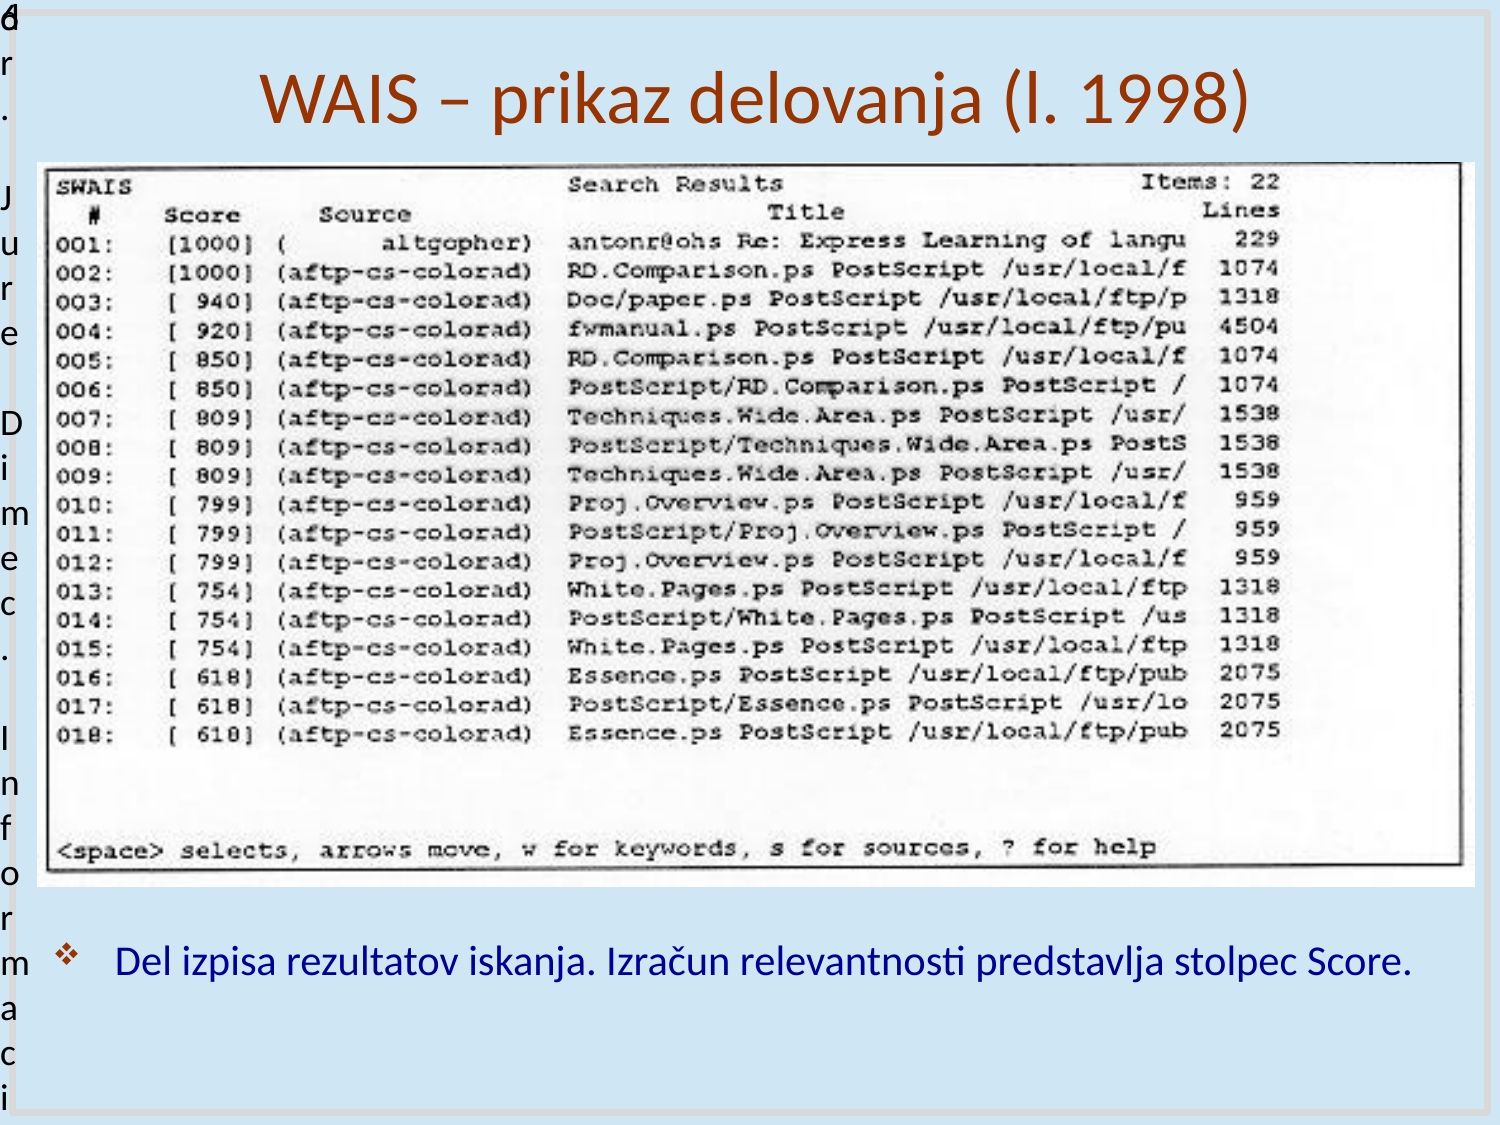

dr. Jure Dimec. Informacijski viri na Internetu (2011 / 12). Predspletne storitve 3.
# WAIS – prikaz delovanja (l. 1998)
Del izpisa rezultatov iskanja. Izračun relevantnosti predstavlja stolpec Score.